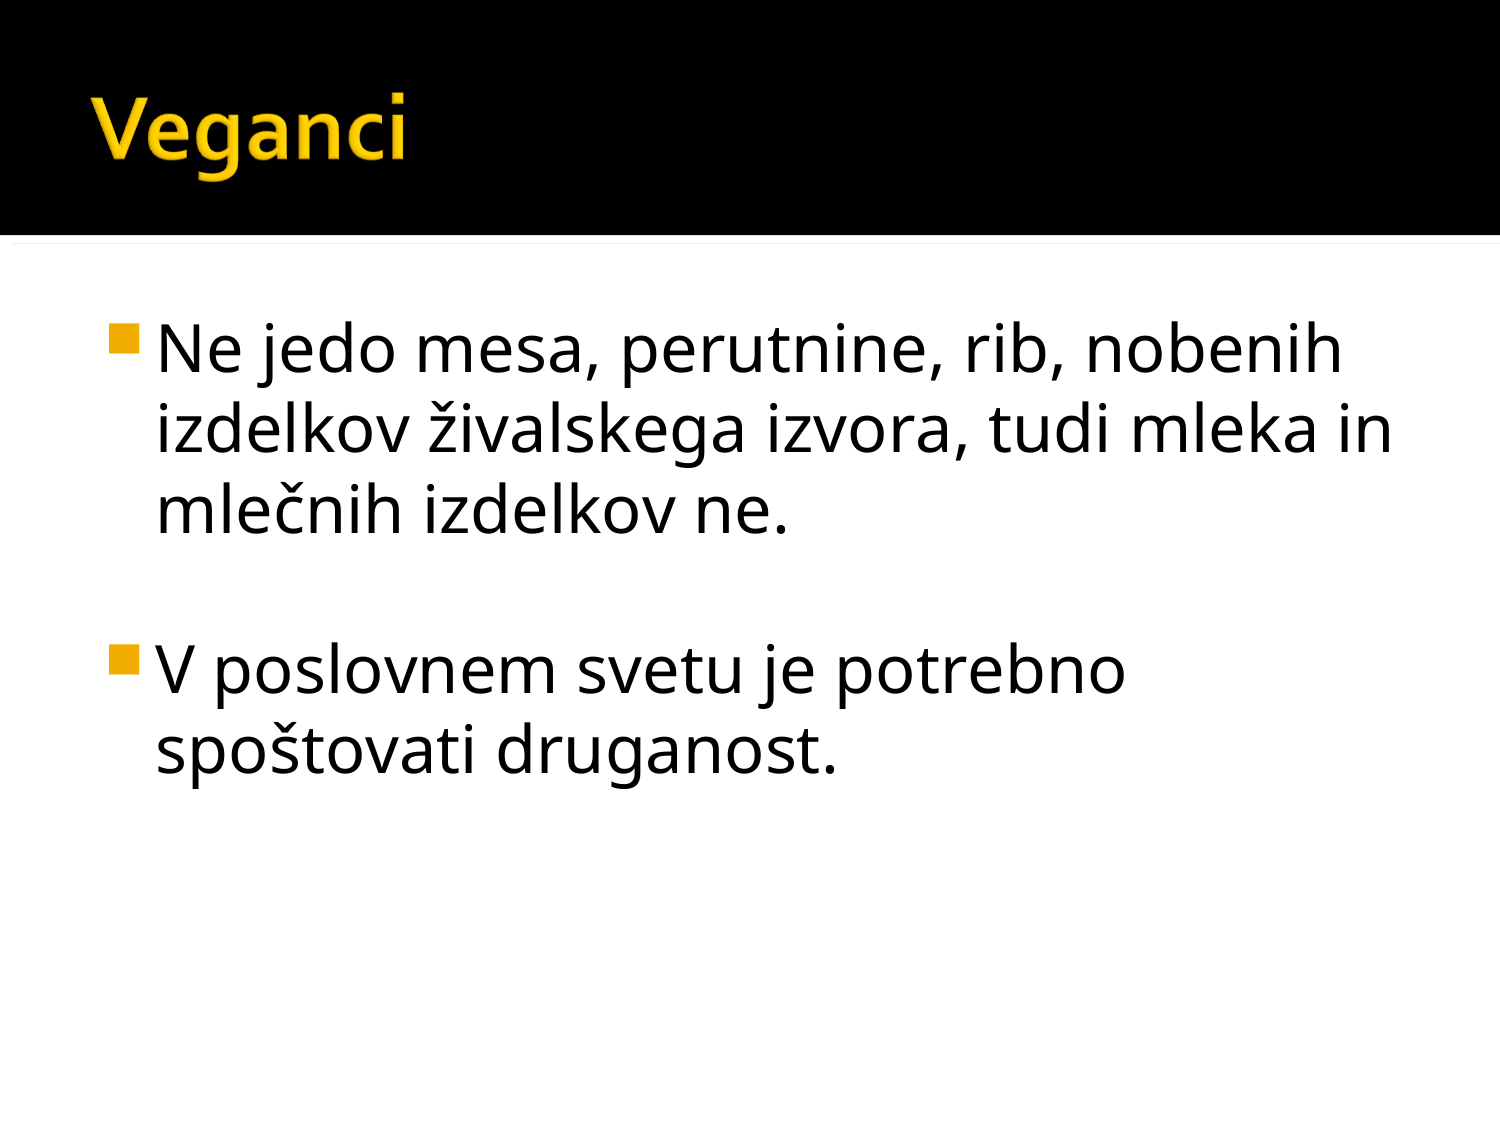

# Ne jedo mesa, perutnine, rib, nobenih izdelkov živalskega izvora, tudi mleka in mlečnih izdelkov ne.
V poslovnem svetu je potrebno spoštovati druganost.